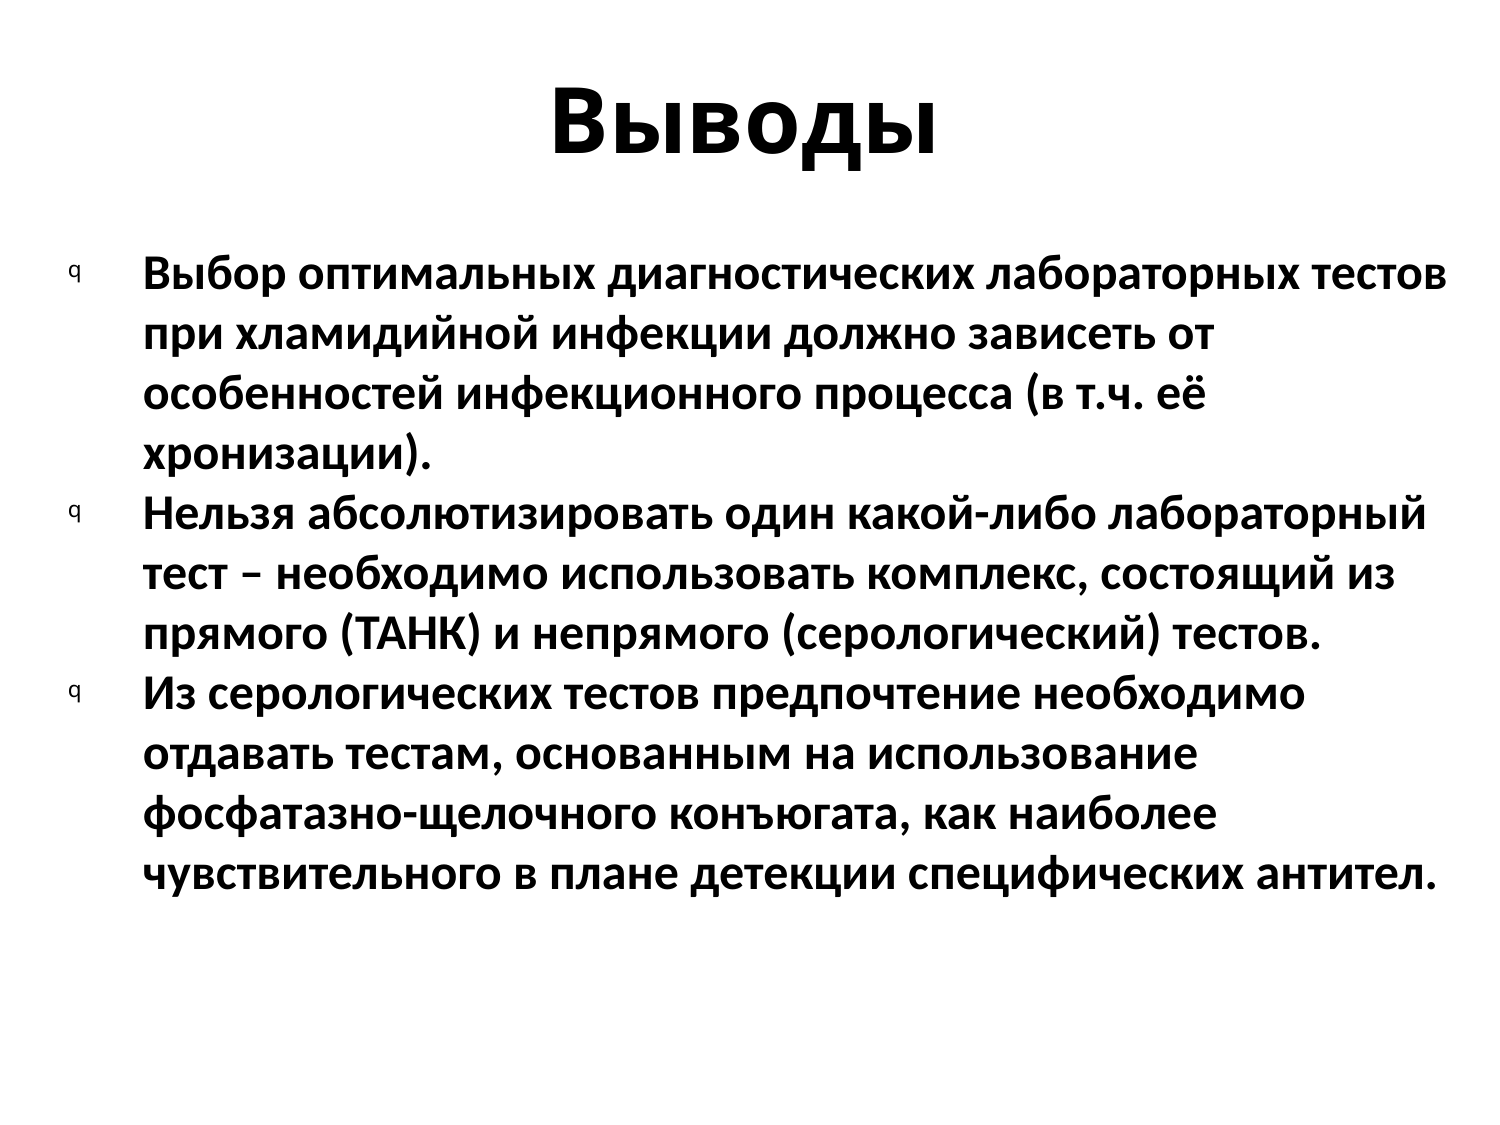

# Выводы
Выбор оптимальных диагностических лабораторных тестов при хламидийной инфекции должно зависеть от особенностей инфекционного процесса (в т.ч. её хронизации).
Нельзя абсолютизировать один какой-либо лабораторный тест – необходимо использовать комплекс, состоящий из прямого (ТАНК) и непрямого (серологический) тестов.
Из серологических тестов предпочтение необходимо отдавать тестам, основанным на использование фосфатазно-щелочного конъюгата, как наиболее чувствительного в плане детекции специфических антител.